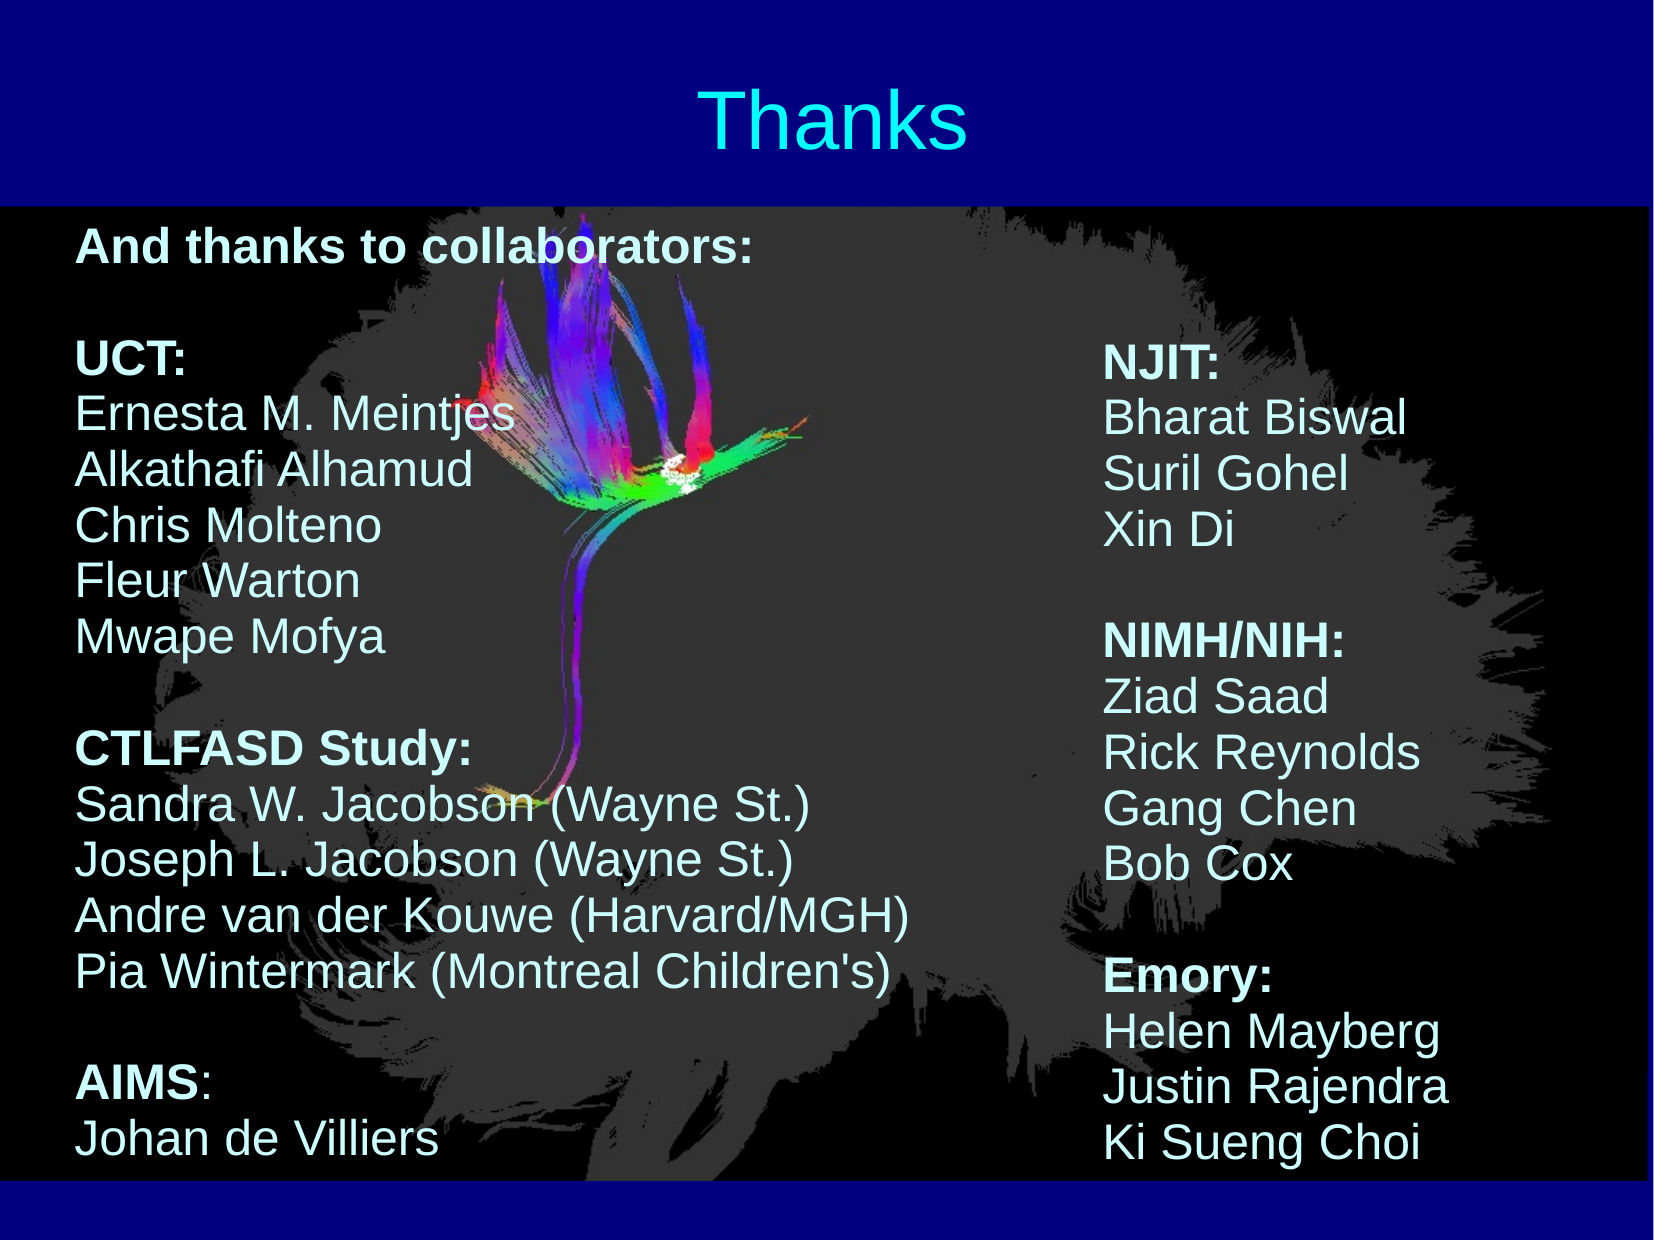

# Thanks
And thanks to collaborators:
UCT:
Ernesta M. Meintjes
Alkathafi Alhamud
Chris Molteno
Fleur Warton
Mwape Mofya
CTLFASD Study:
Sandra W. Jacobson (Wayne St.)
Joseph L. Jacobson (Wayne St.)
Andre van der Kouwe (Harvard/MGH)
Pia Wintermark (Montreal Children's)
AIMS:
Johan de Villiers
NJIT:
Bharat Biswal
Suril Gohel
Xin Di
NIMH/NIH:
Ziad Saad
Rick Reynolds
Gang Chen
Bob Cox
Emory:
Helen Mayberg
Justin Rajendra
Ki Sueng Choi